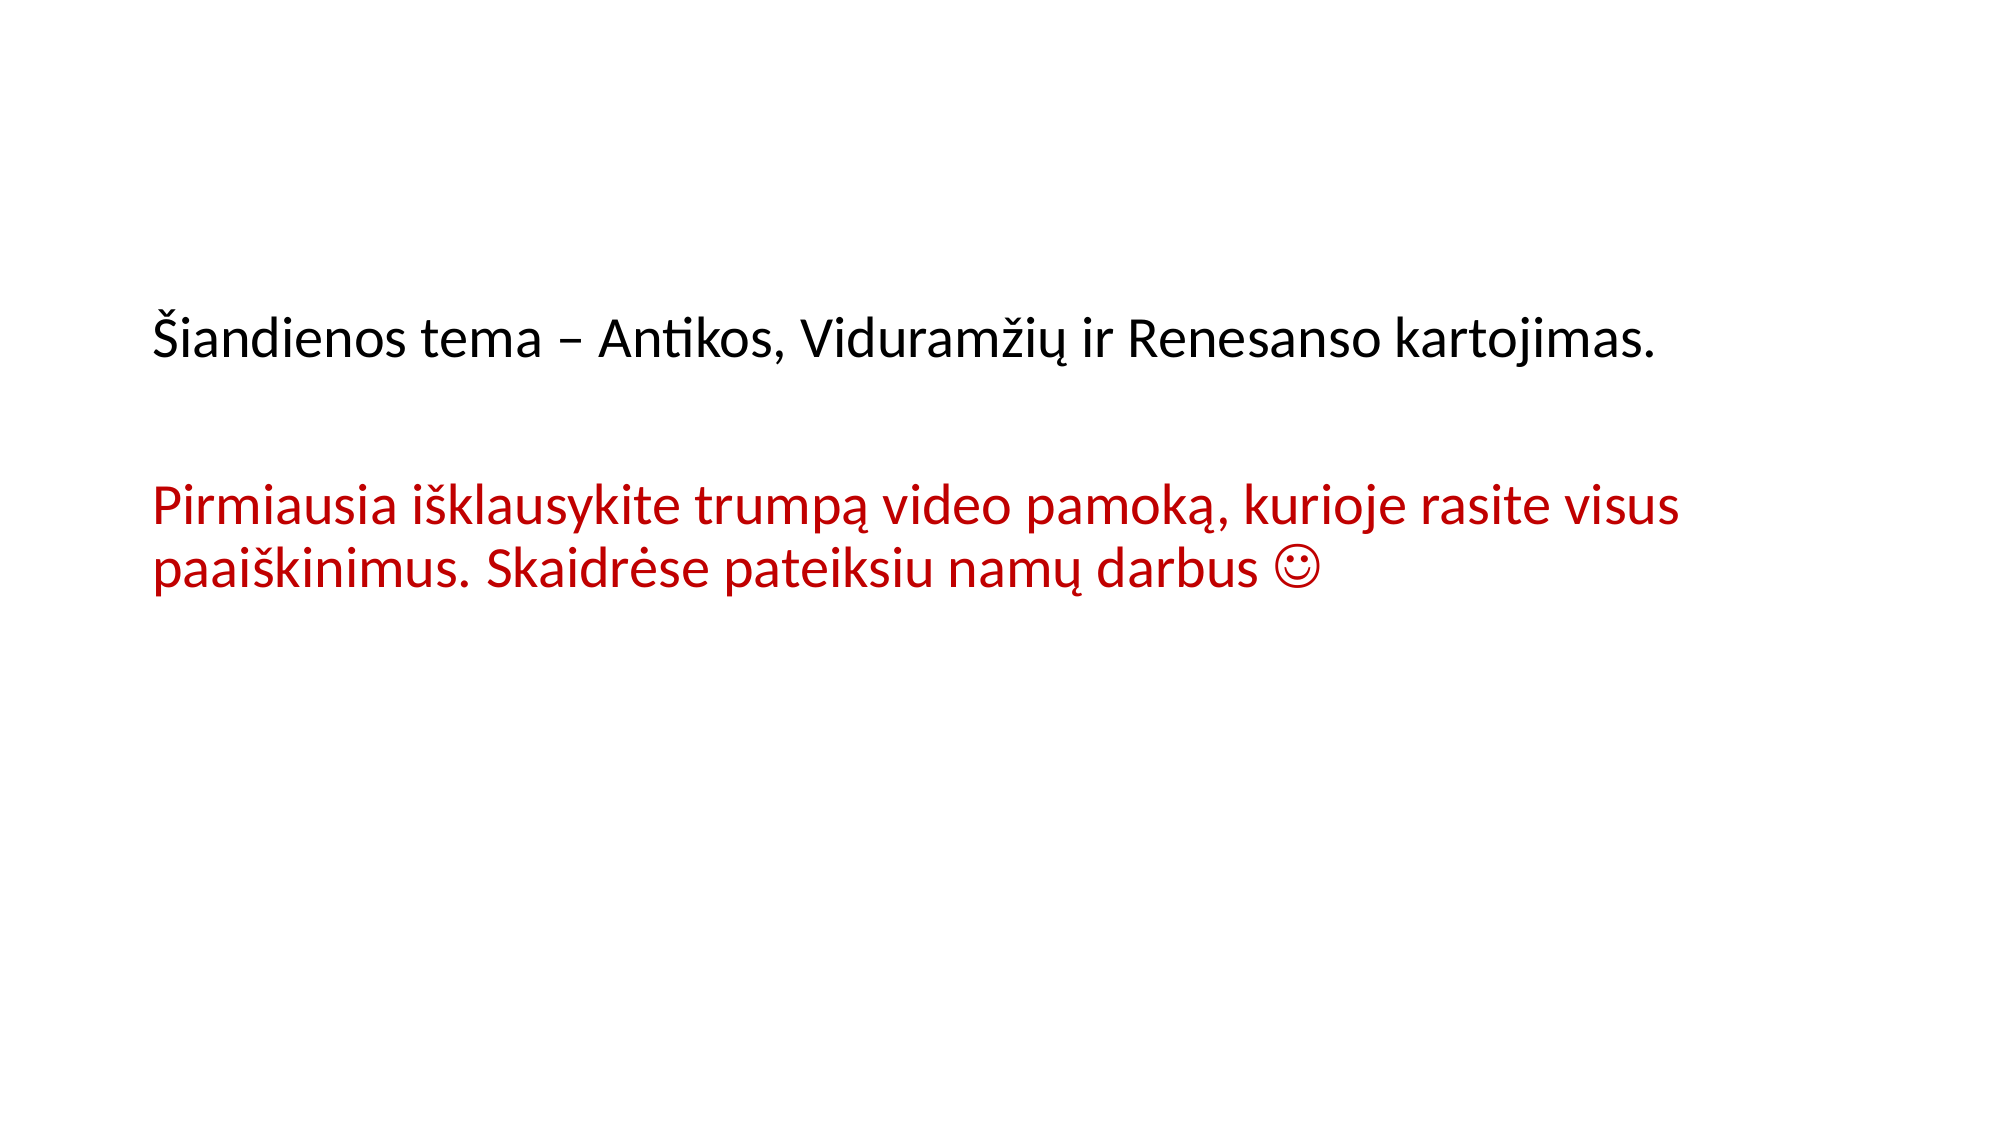

# Šiandienos tema – Antikos, Viduramžių ir Renesanso kartojimas.
Pirmiausia išklausykite trumpą video pamoką, kurioje rasite visus paaiškinimus. Skaidrėse pateiksiu namų darbus 